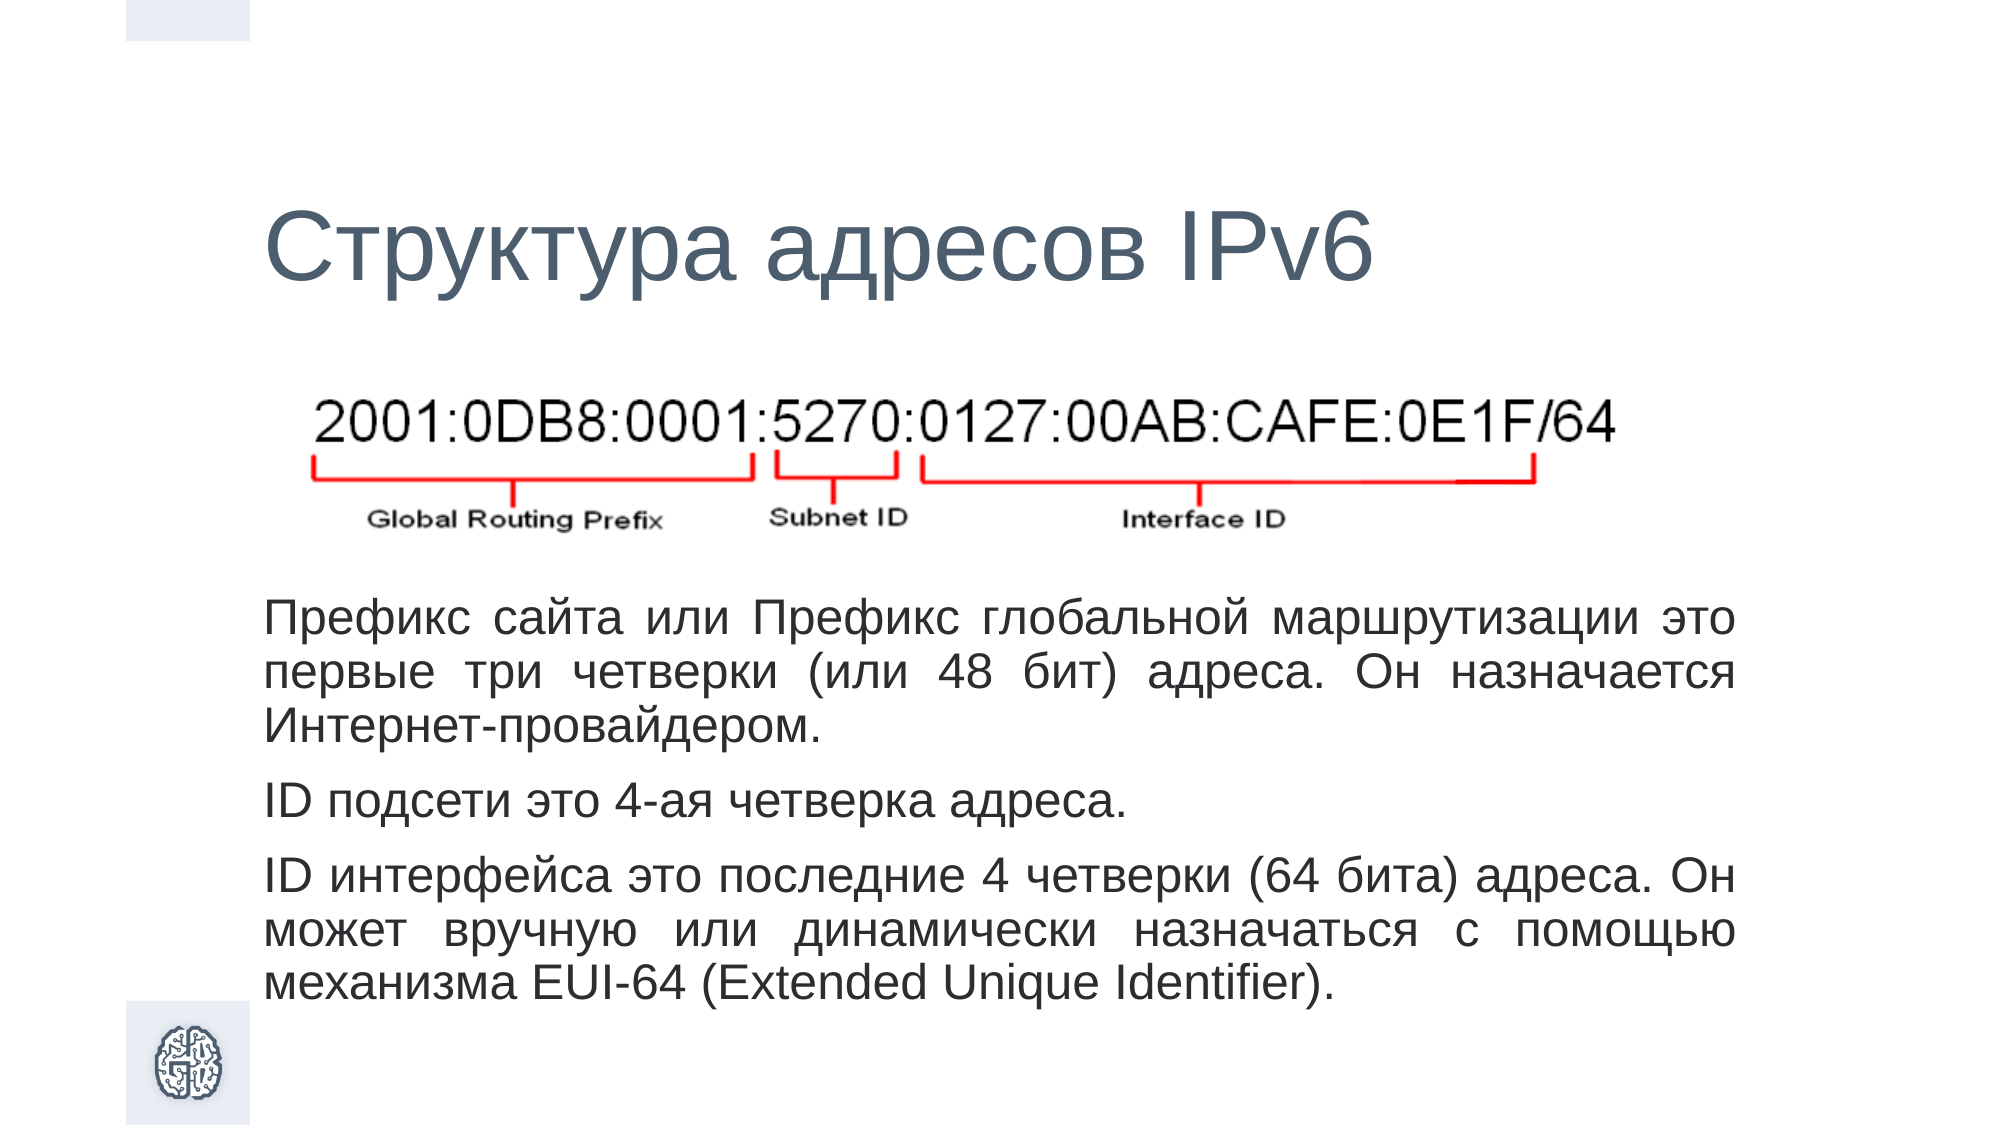

# Структура адресов IPv6
Префикс сайта или Префикс глобальной маршрутизации это первые три четверки (или 48 бит) адреса. Он назначается Интернет-провайдером.
ID подсети это 4-ая четверка адреса.
ID интерфейса это последние 4 четверки (64 бита) адреса. Он может вручную или динамически назначаться с помощью механизма EUI-64 (Extended Unique Identifier).